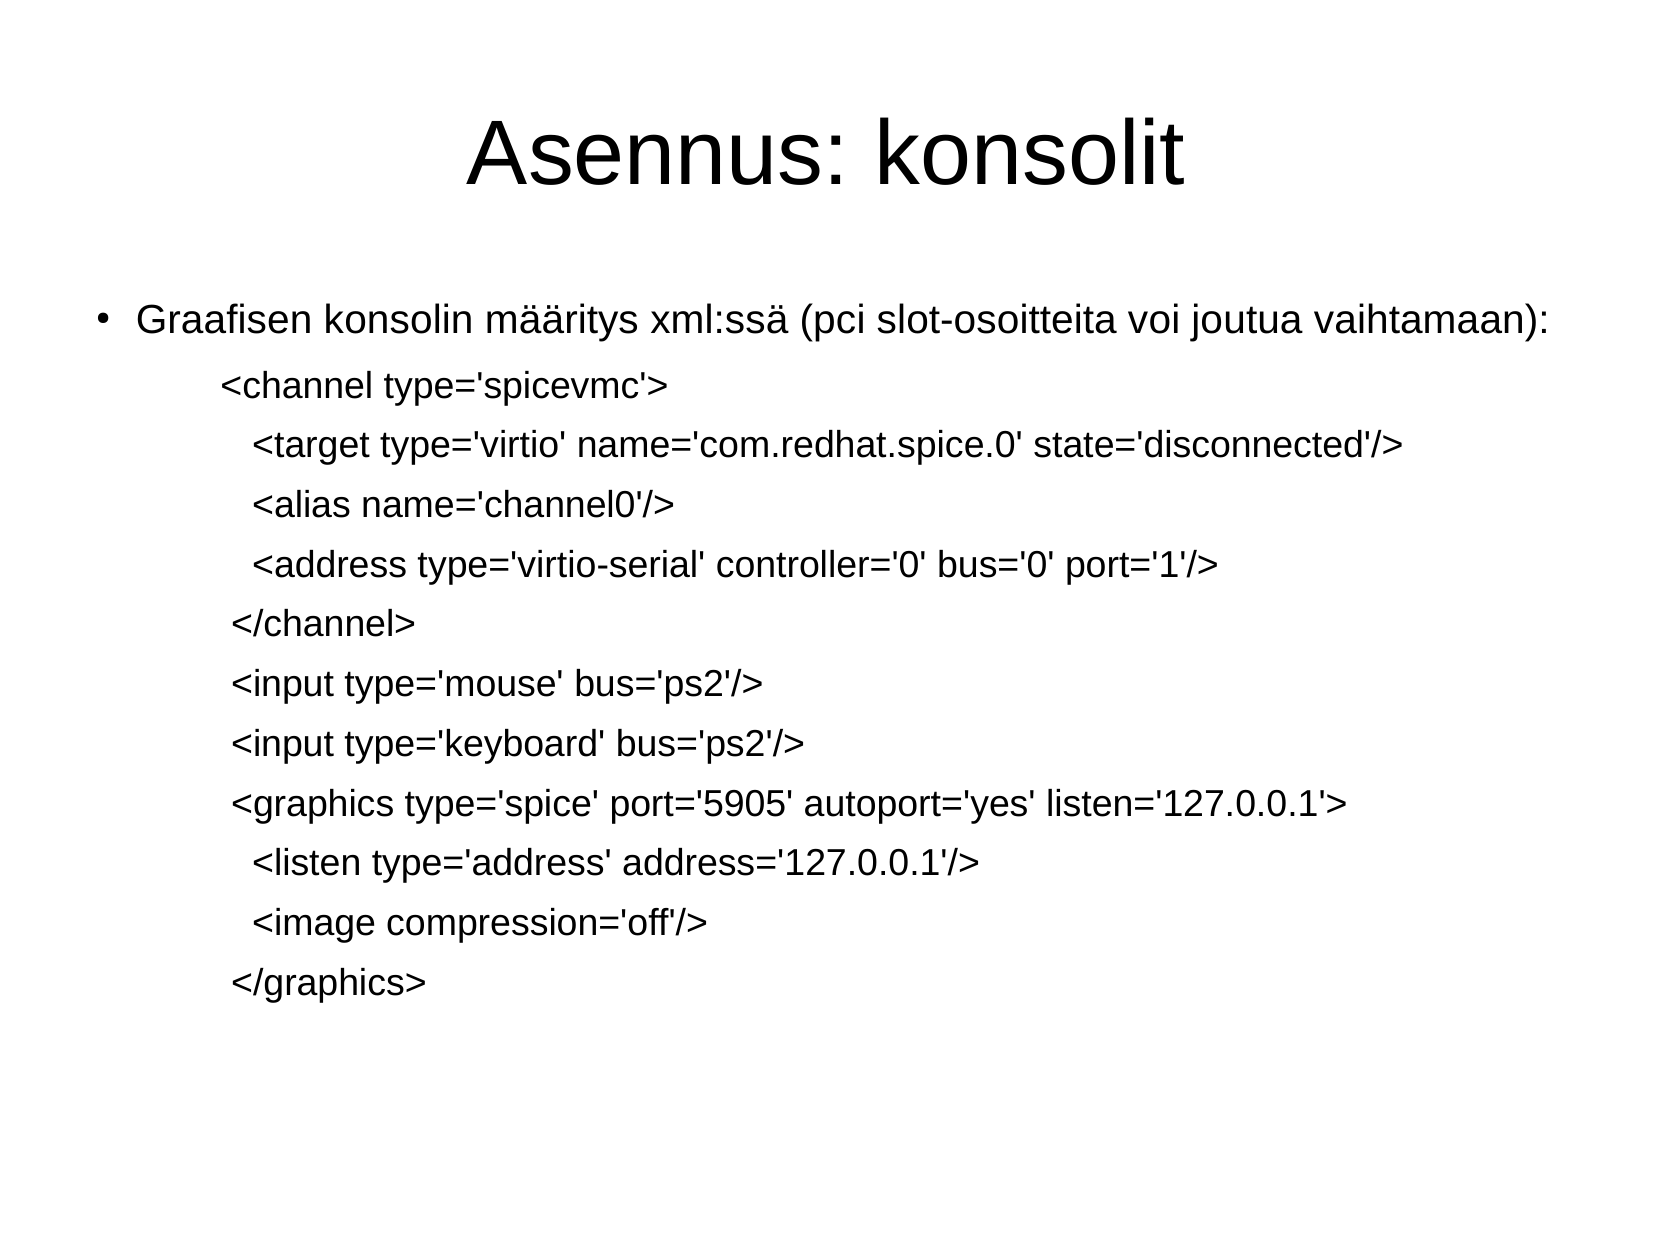

# Asennus: konsolit
Graafisen konsolin määritys xml:ssä (pci slot-osoitteita voi joutua vaihtamaan):
 <channel type='spicevmc'>
 <target type='virtio' name='com.redhat.spice.0' state='disconnected'/>
 <alias name='channel0'/>
 <address type='virtio-serial' controller='0' bus='0' port='1'/>
 </channel>
 <input type='mouse' bus='ps2'/>
 <input type='keyboard' bus='ps2'/>
 <graphics type='spice' port='5905' autoport='yes' listen='127.0.0.1'>
 <listen type='address' address='127.0.0.1'/>
 <image compression='off'/>
 </graphics>